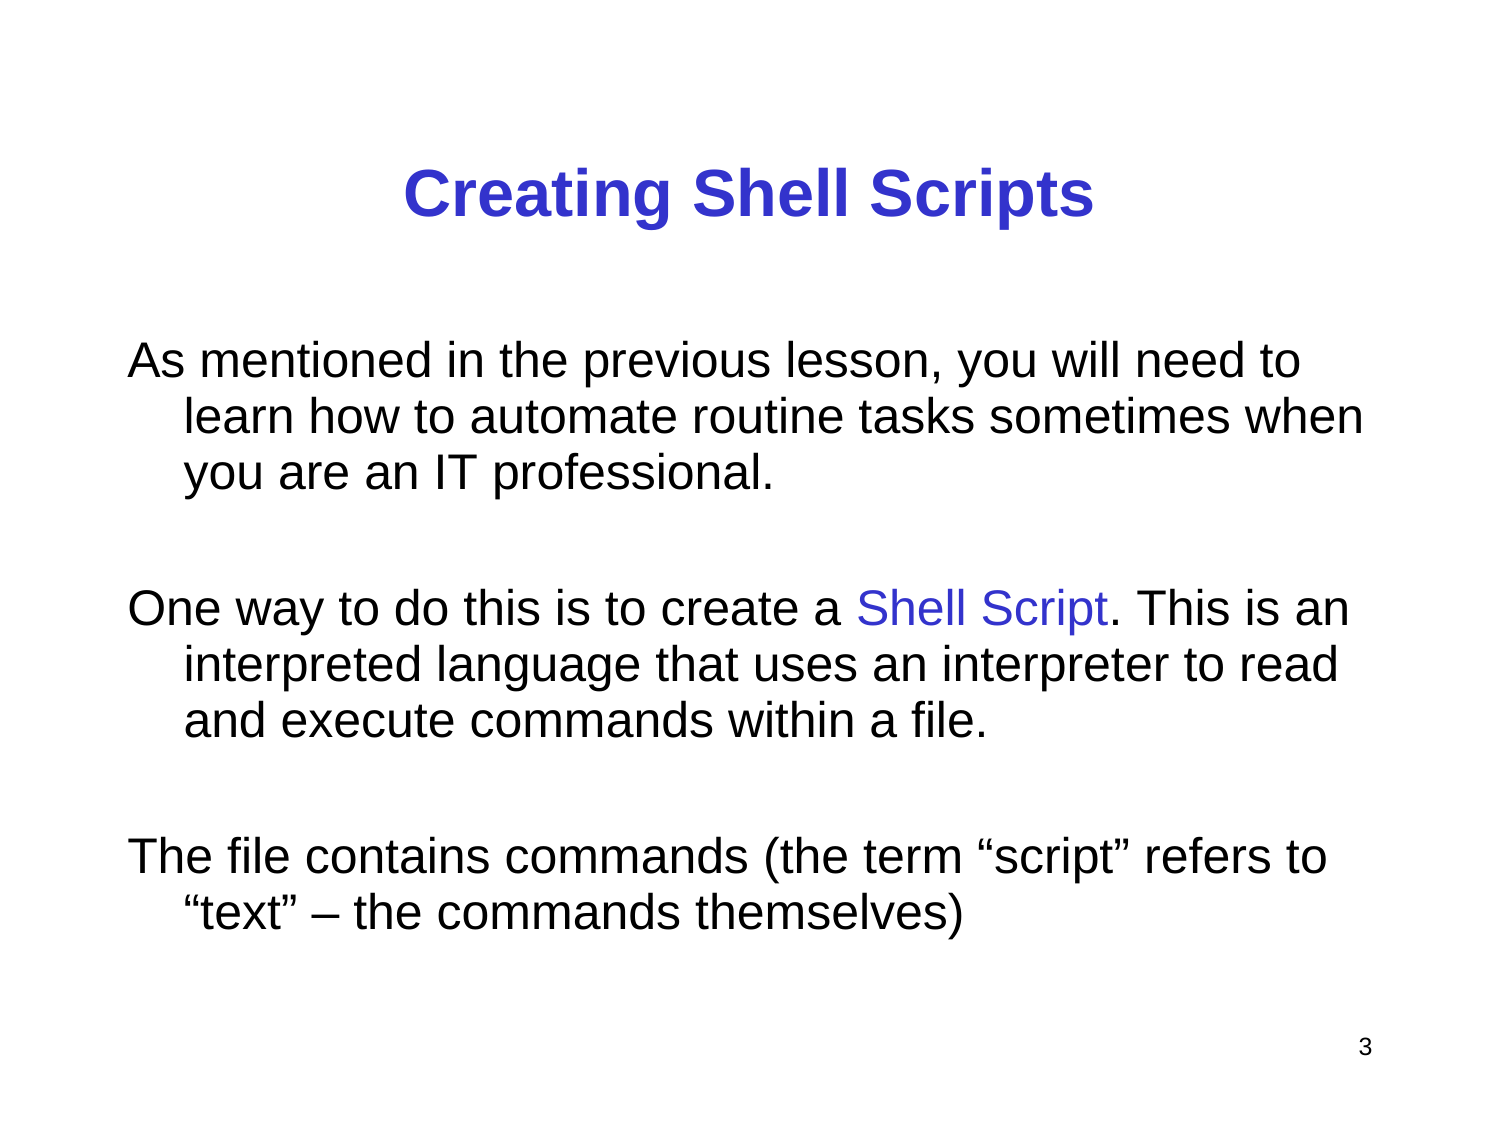

# Creating Shell Scripts
As mentioned in the previous lesson, you will need to learn how to automate routine tasks sometimes when you are an IT professional.
One way to do this is to create a Shell Script. This is an interpreted language that uses an interpreter to read and execute commands within a file.
The file contains commands (the term “script” refers to “text” – the commands themselves)
3